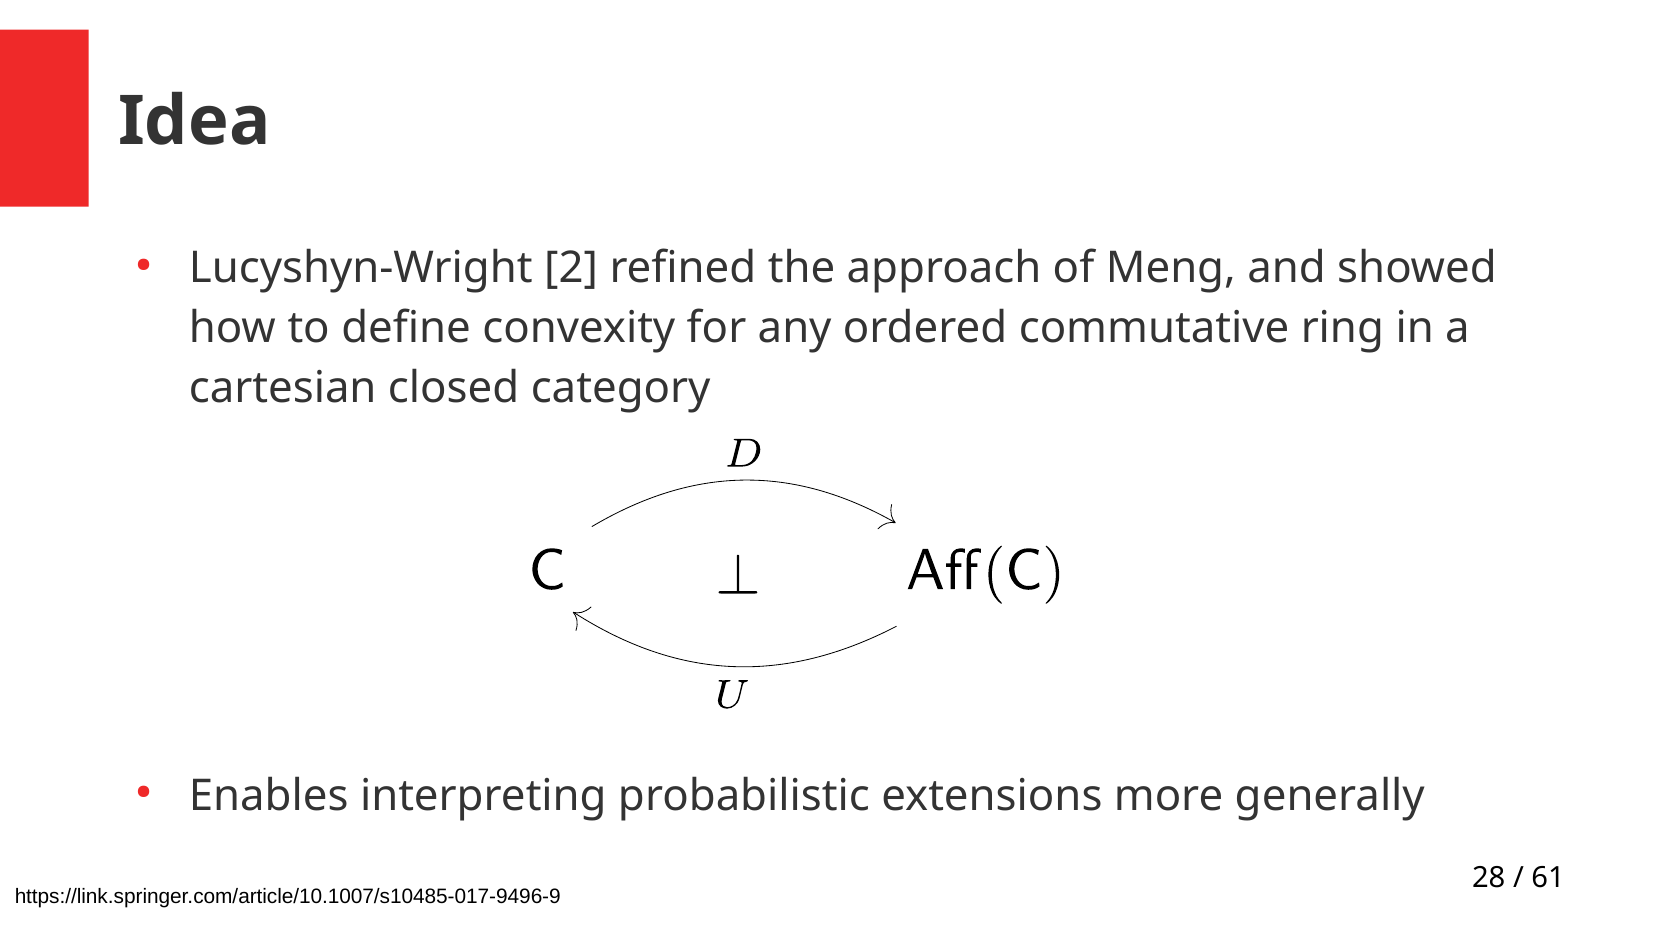

# Idea
Lucyshyn-Wright [2] refined the approach of Meng, and showed how to define convexity for any ordered commutative ring in a cartesian closed category
Enables interpreting probabilistic extensions more generally
28
https://link.springer.com/article/10.1007/s10485-017-9496-9